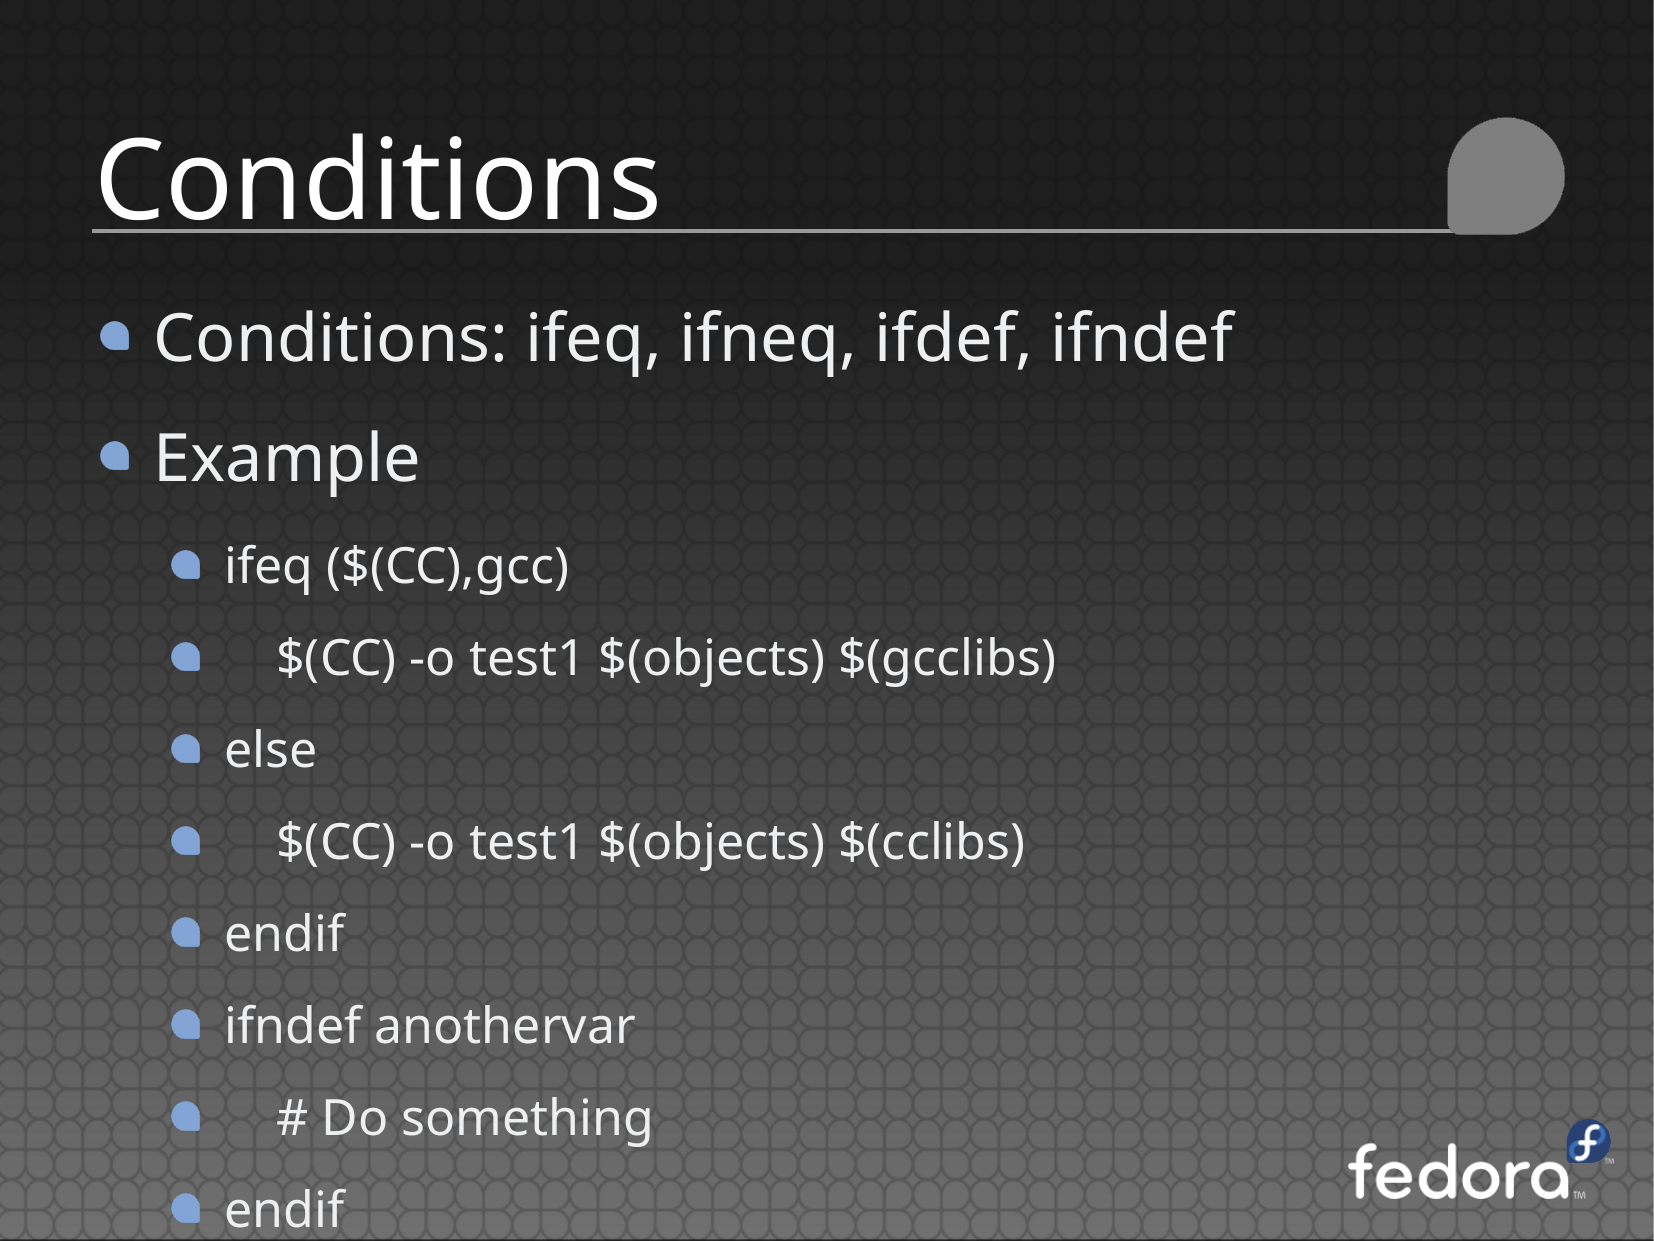

Conditions
# Conditions: ifeq, ifneq, ifdef, ifndef
Example
ifeq ($(CC),gcc)
 $(CC) -o test1 $(objects) $(gcclibs)
else
 $(CC) -o test1 $(objects) $(cclibs)
endif
ifndef anothervar
 # Do something
endif